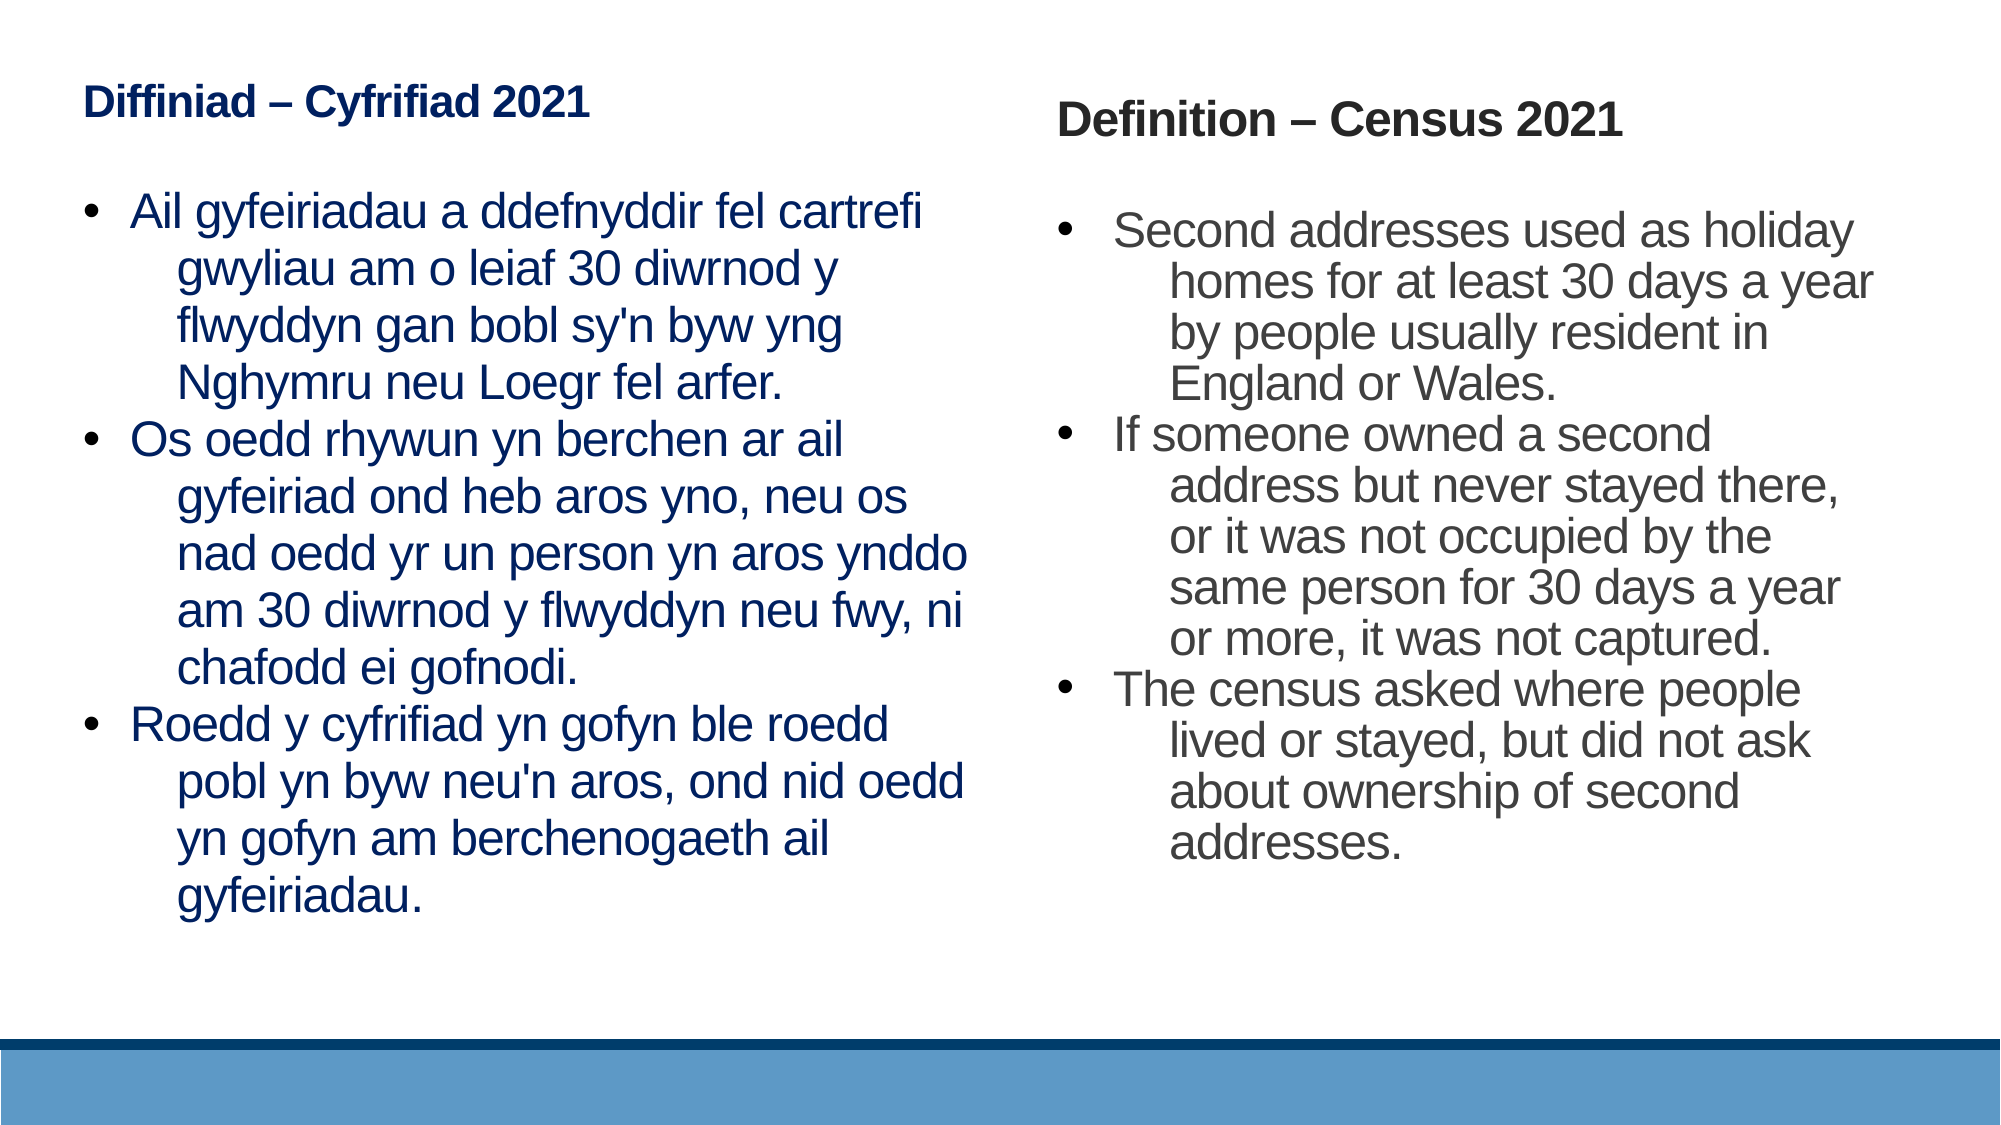

Diffiniad – Cyfrifiad 2021
Ail gyfeiriadau a ddefnyddir fel cartrefi gwyliau am o leiaf 30 diwrnod y flwyddyn gan bobl sy'n byw yng Nghymru neu Loegr fel arfer.
Os oedd rhywun yn berchen ar ail gyfeiriad ond heb aros yno, neu os nad oedd yr un person yn aros ynddo am 30 diwrnod y flwyddyn neu fwy, ni chafodd ei gofnodi.
Roedd y cyfrifiad yn gofyn ble roedd pobl yn byw neu'n aros, ond nid oedd yn gofyn am berchenogaeth ail gyfeiriadau.
Definition – Census 2021
Second addresses used as holiday homes for at least 30 days a year by people usually resident in England or Wales.
If someone owned a second address but never stayed there, or it was not occupied by the same person for 30 days a year or more, it was not captured.
The census asked where people lived or stayed, but did not ask about ownership of second addresses.